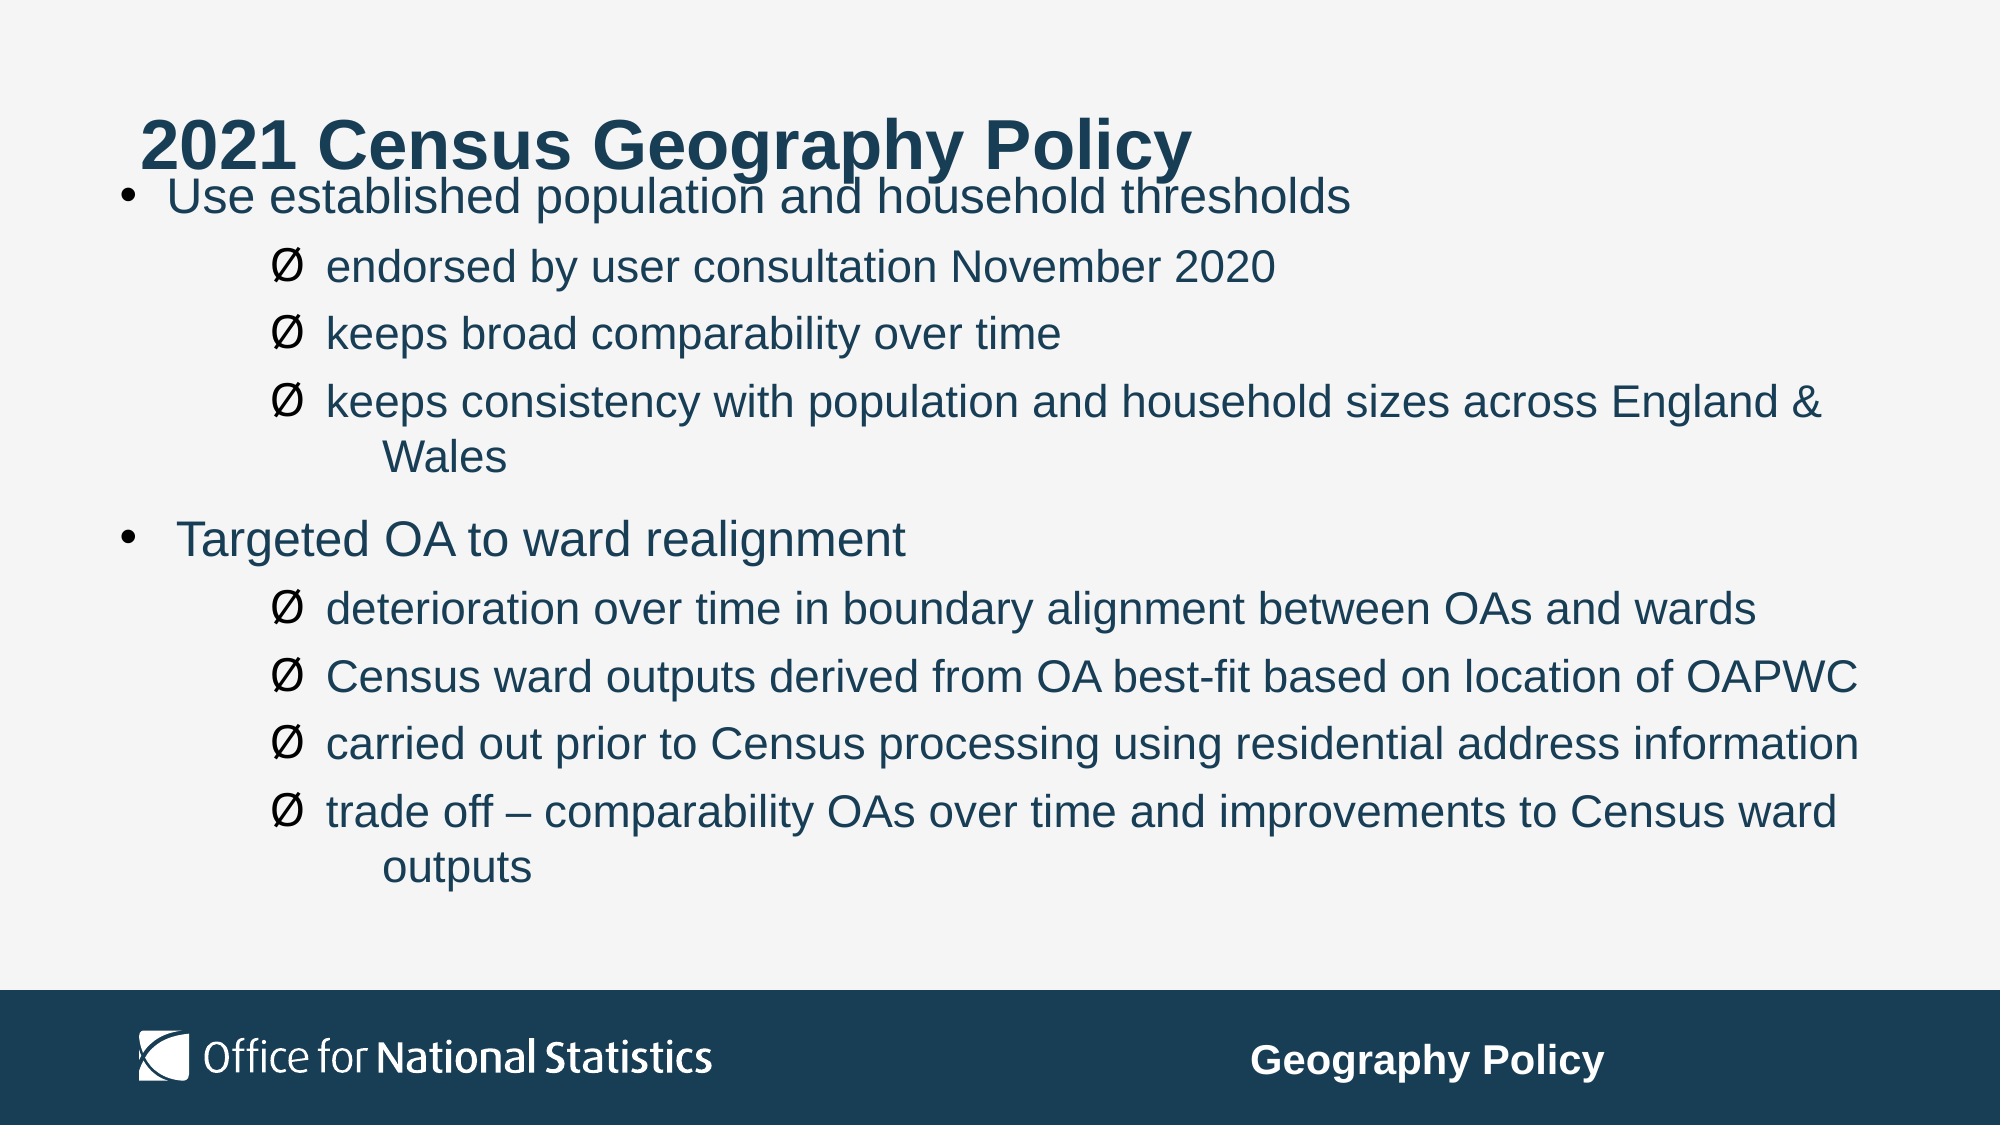

# 2021 Census Geography Policy
Use established population and household thresholds
endorsed by user consultation November 2020
keeps broad comparability over time
keeps consistency with population and household sizes across England & Wales
Targeted OA to ward realignment
deterioration over time in boundary alignment between OAs and wards
Census ward outputs derived from OA best-fit based on location of OAPWC
carried out prior to Census processing using residential address information
trade off – comparability OAs over time and improvements to Census ward outputs
Geography Policy